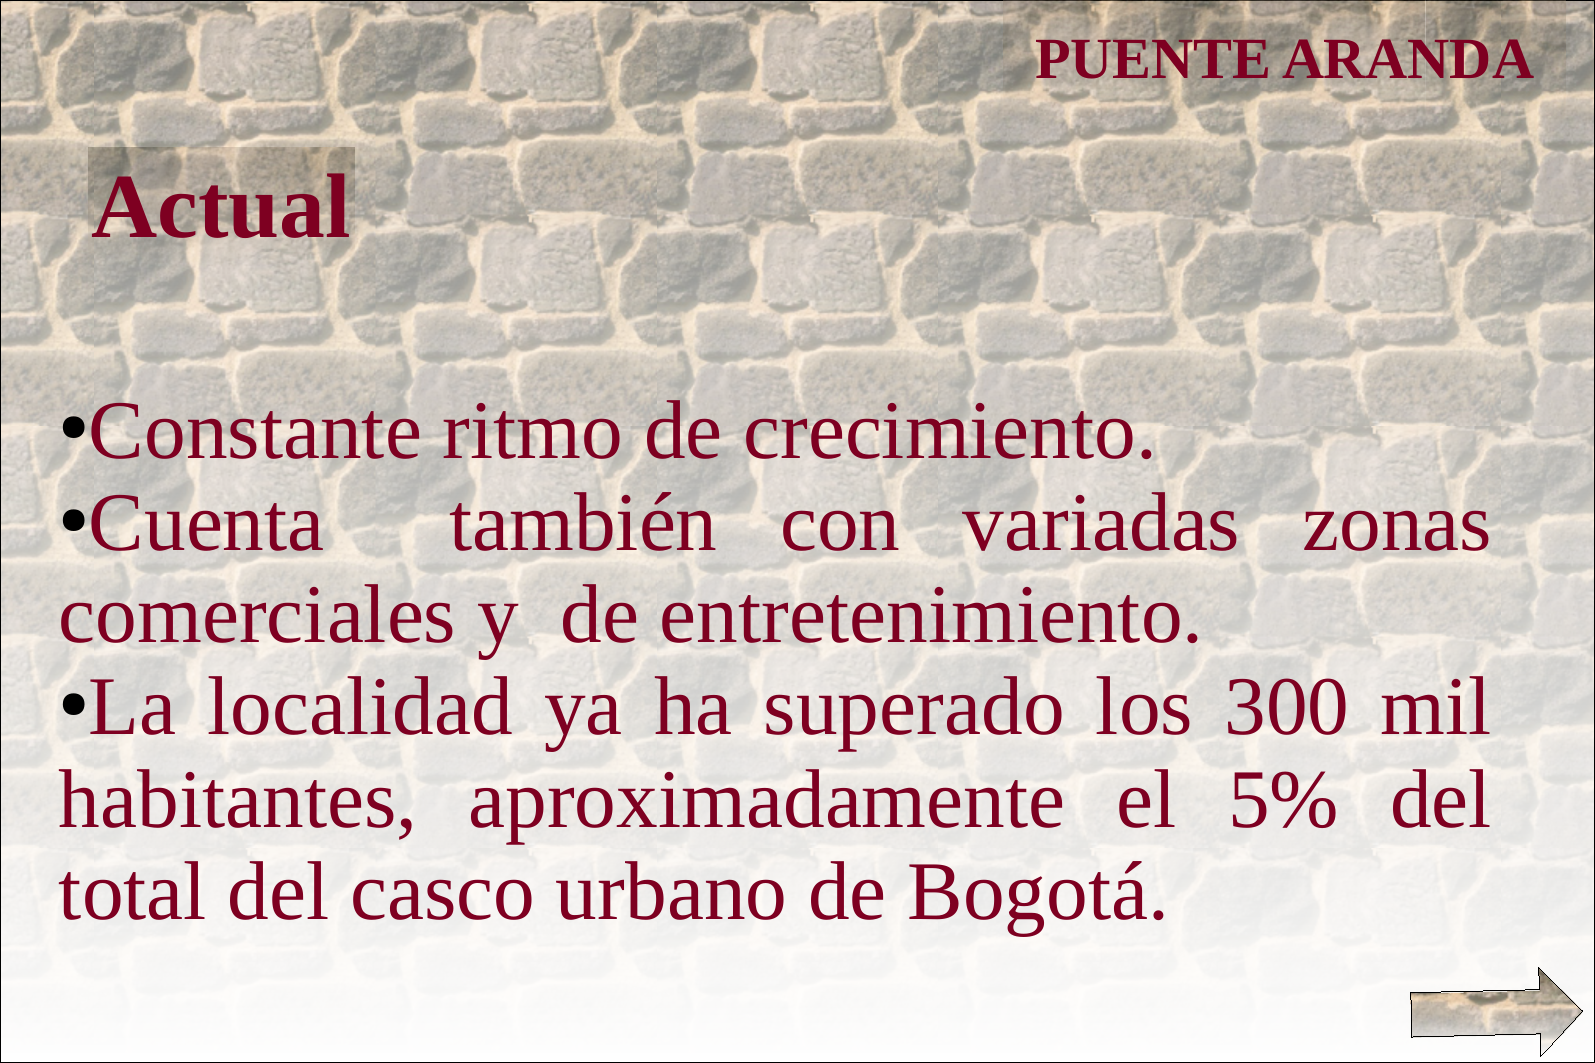

PUENTE ARANDA
Actual
# Constante ritmo de crecimiento.
Cuenta también con variadas zonas comerciales y de entretenimiento.
La localidad ya ha superado los 300 mil habitantes, aproximadamente el 5% del total del casco urbano de Bogotá.